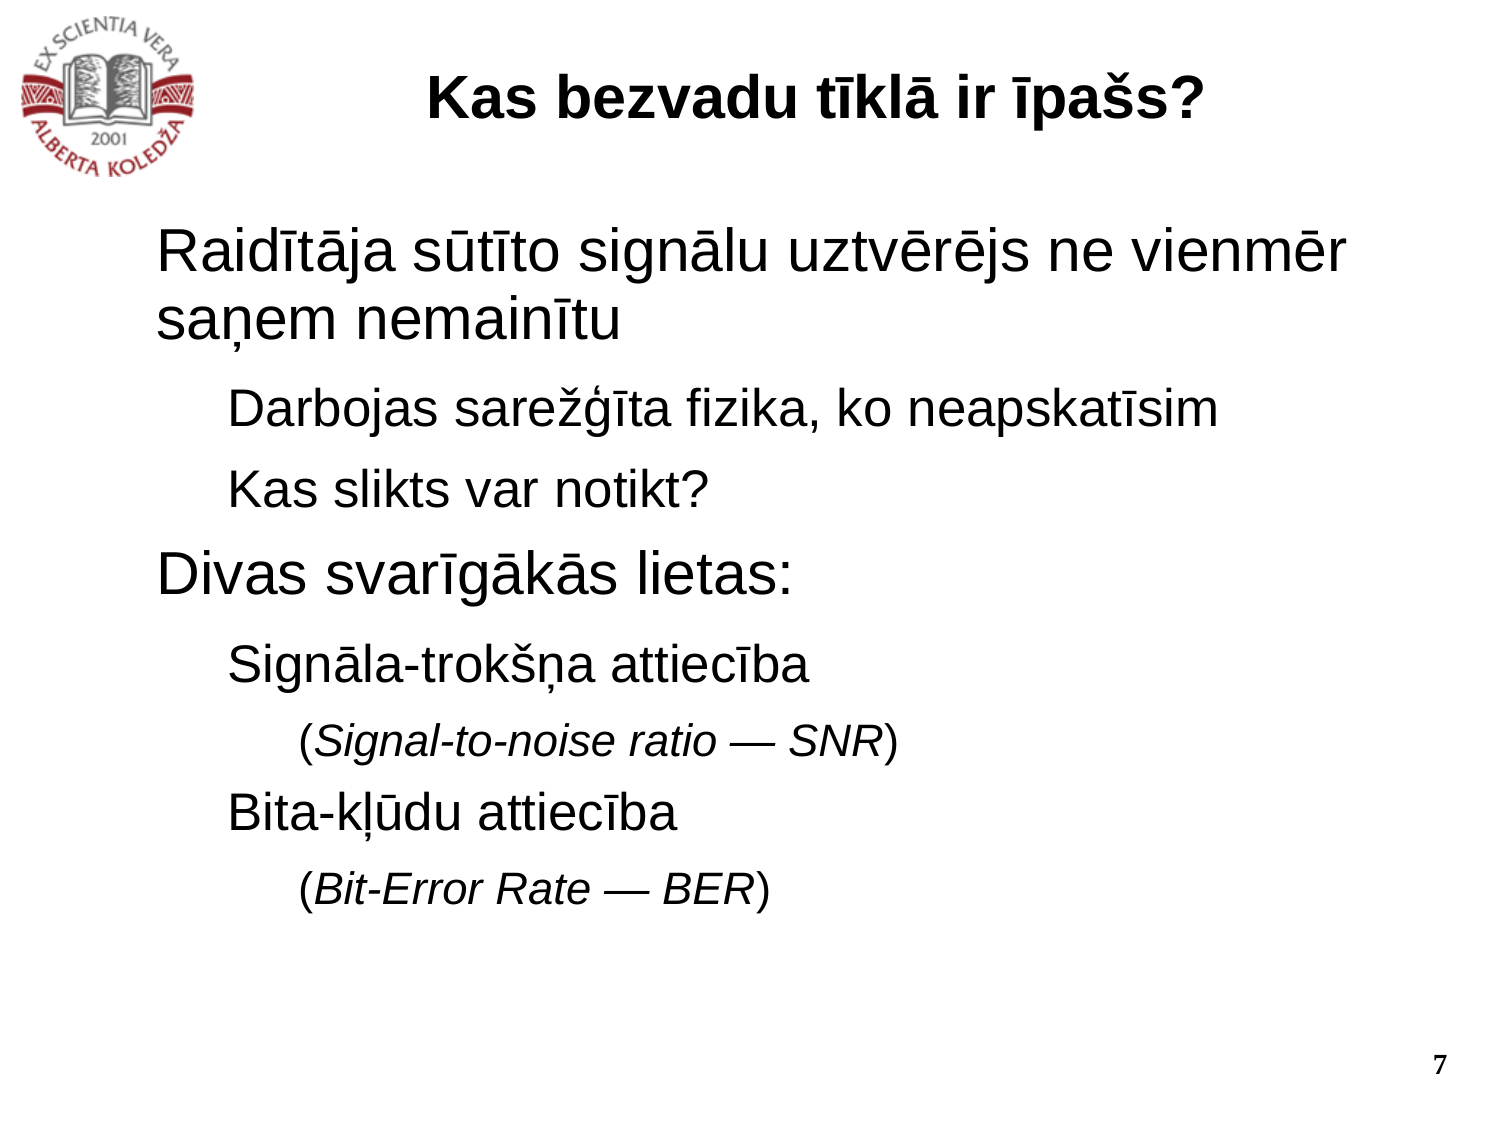

# Kas bezvadu tīklā ir īpašs?
Raidītāja sūtīto signālu uztvērējs ne vienmēr saņem nemainītu
Darbojas sarežģīta fizika, ko neapskatīsim
Kas slikts var notikt?
Divas svarīgākās lietas:
Signāla-trokšņa attiecība
(Signal-to-noise ratio — SNR)
Bita-kļūdu attiecība
(Bit-Error Rate — BER)